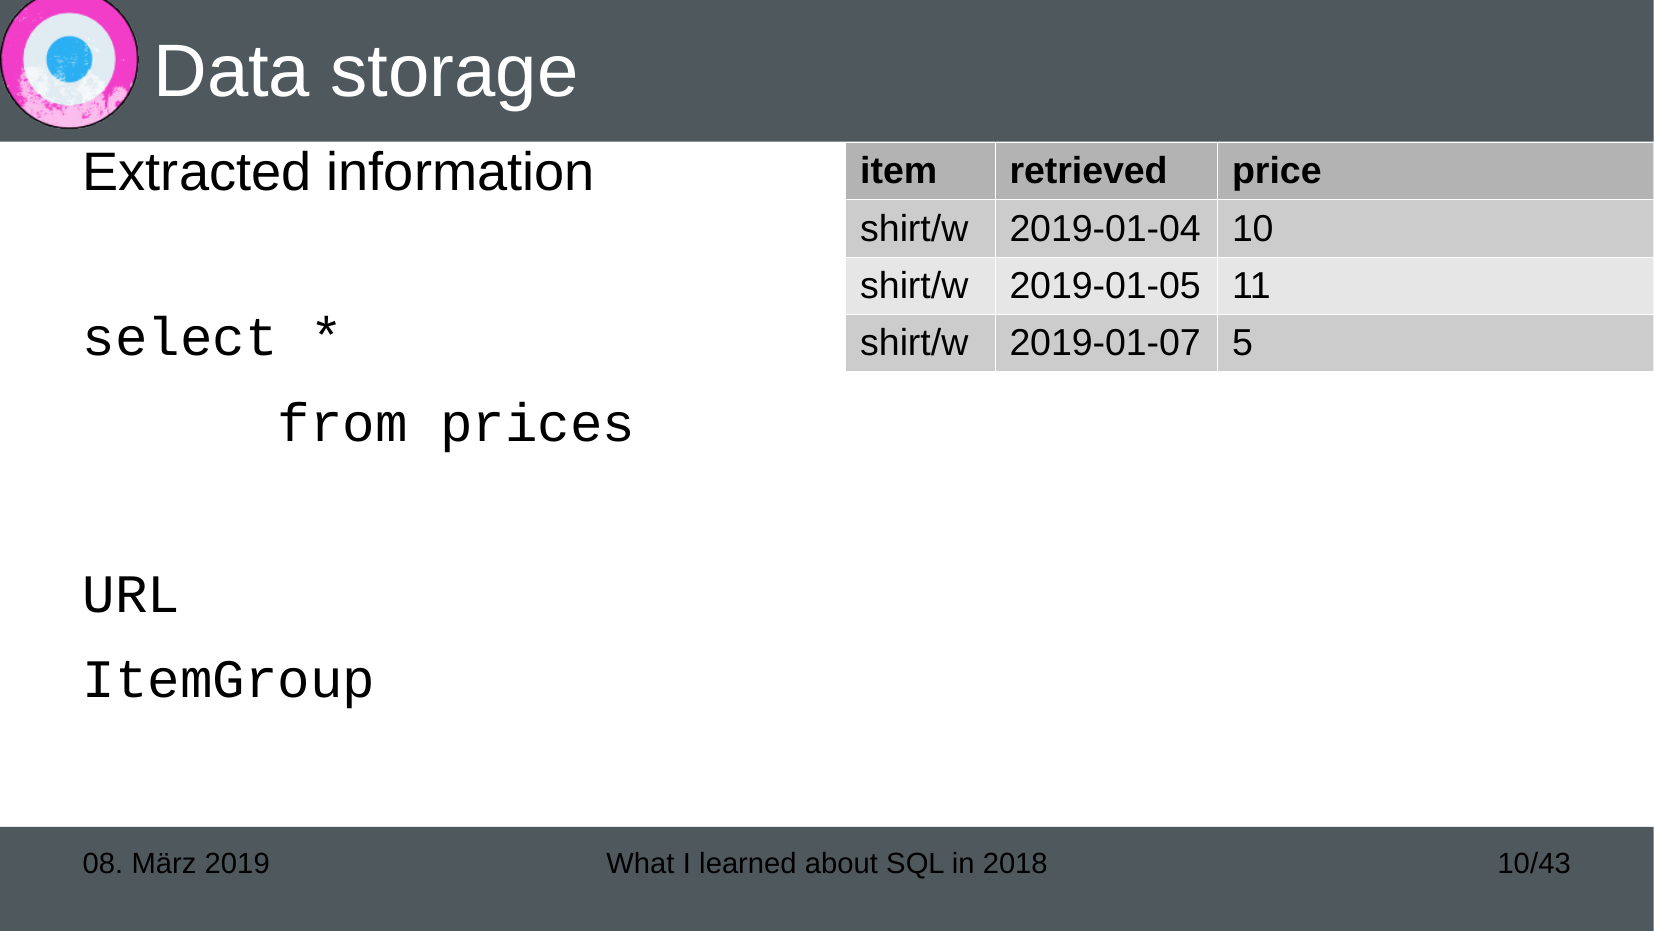

# Data storage
Extracted information
select *
 from prices
URL
ItemGroup
| item | retrieved | price |
| --- | --- | --- |
| shirt/w | 2019-01-04 | 10 |
| shirt/w | 2019-01-05 | 11 |
| shirt/w | 2019-01-07 | 5 |
08. März 2019
10